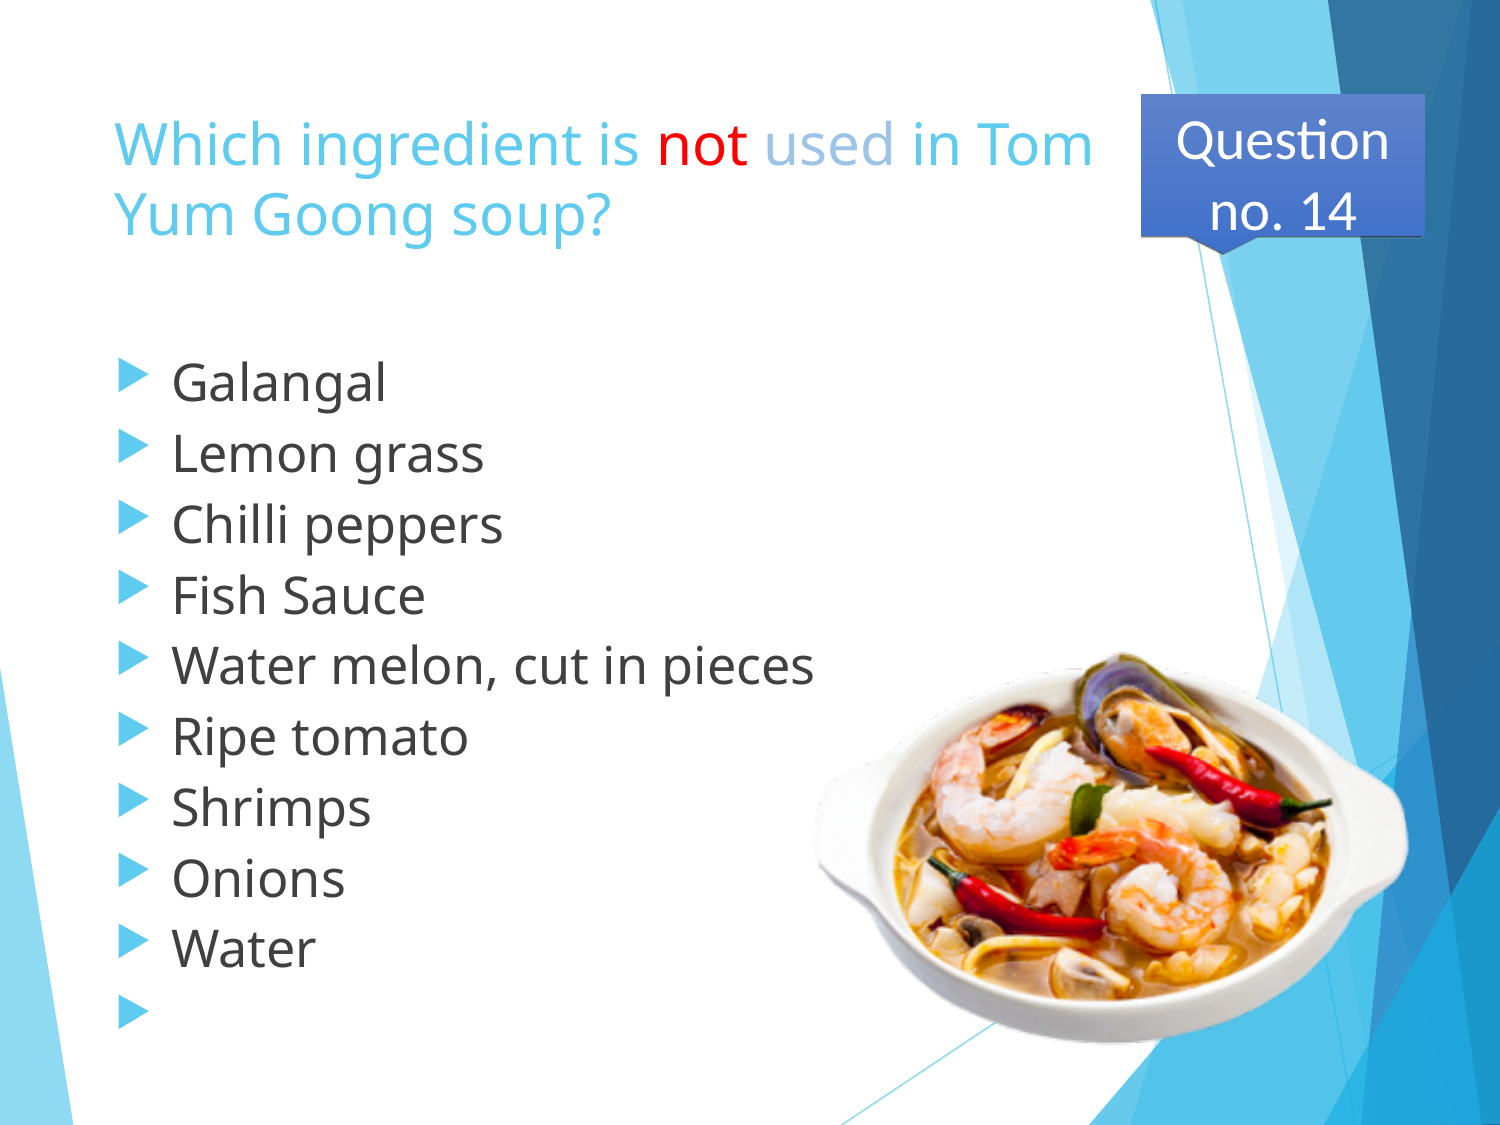

Question no. 14
# Which ingredient is not used in Tom Yum Goong soup?
Galangal
Lemon grass
Chilli peppers
Fish Sauce
Water melon, cut in pieces
Ripe tomato
Shrimps
Onions
Water